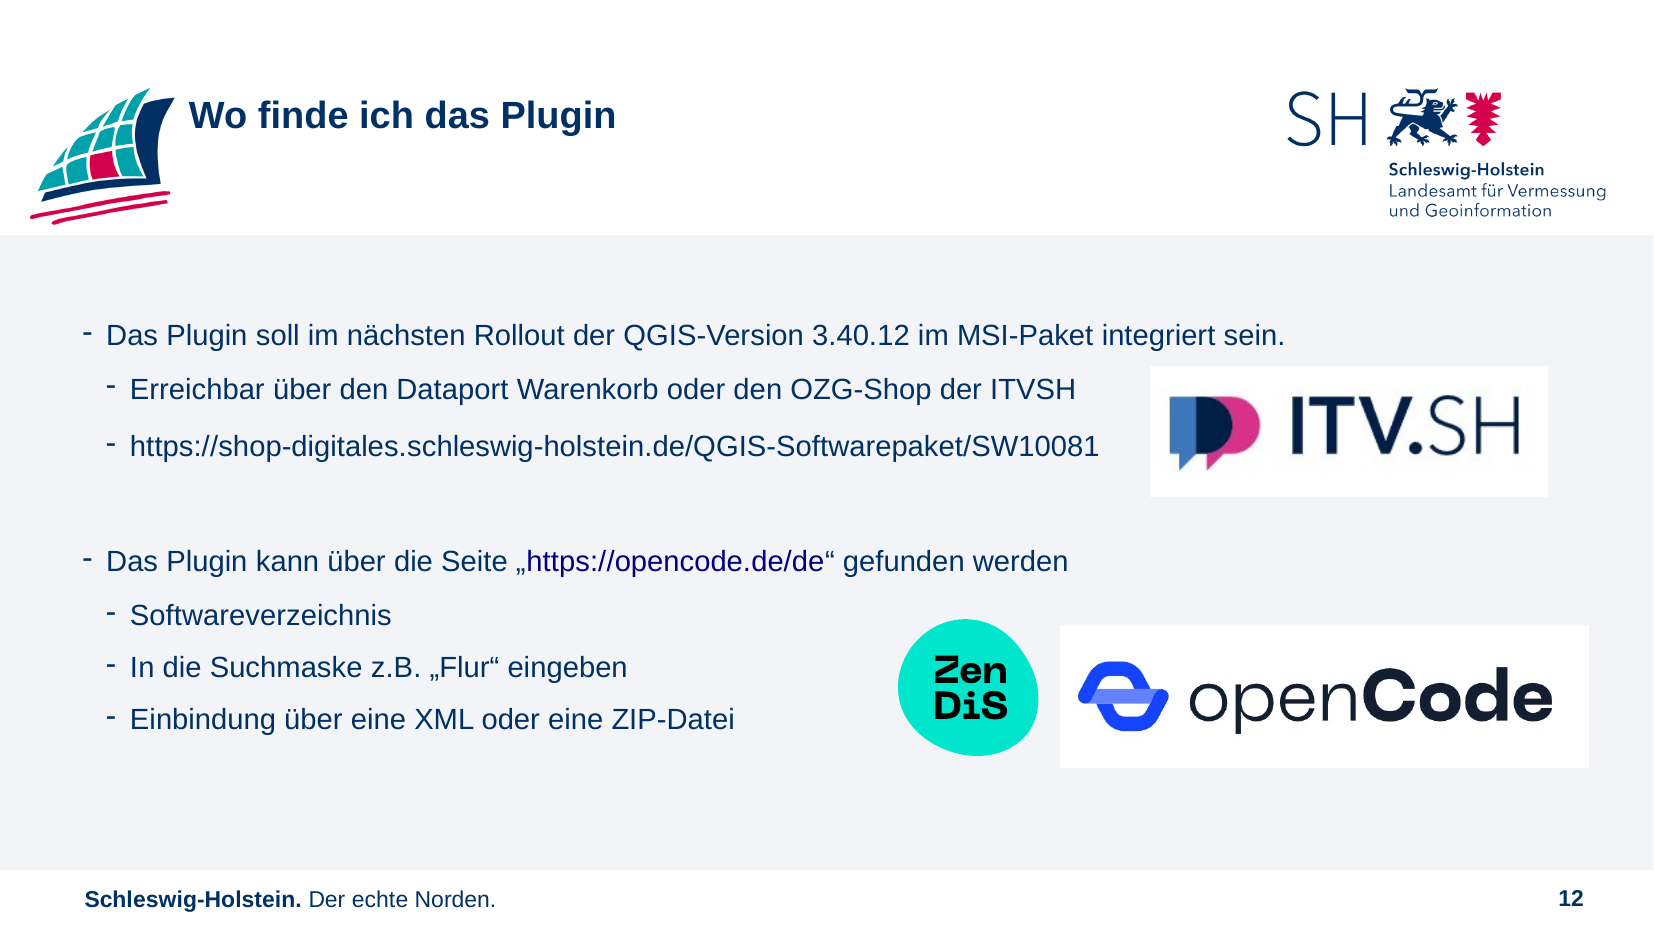

# Wo finde ich das Plugin
Das Plugin soll im nächsten Rollout der QGIS-Version 3.40.12 im MSI-Paket integriert sein.
Erreichbar über den Dataport Warenkorb oder den OZG-Shop der ITVSH
https://shop-digitales.schleswig-holstein.de/QGIS-Softwarepaket/SW10081
Das Plugin kann über die Seite „https://opencode.de/de“ gefunden werden
Softwareverzeichnis
In die Suchmaske z.B. „Flur“ eingeben
Einbindung über eine XML oder eine ZIP-Datei
12